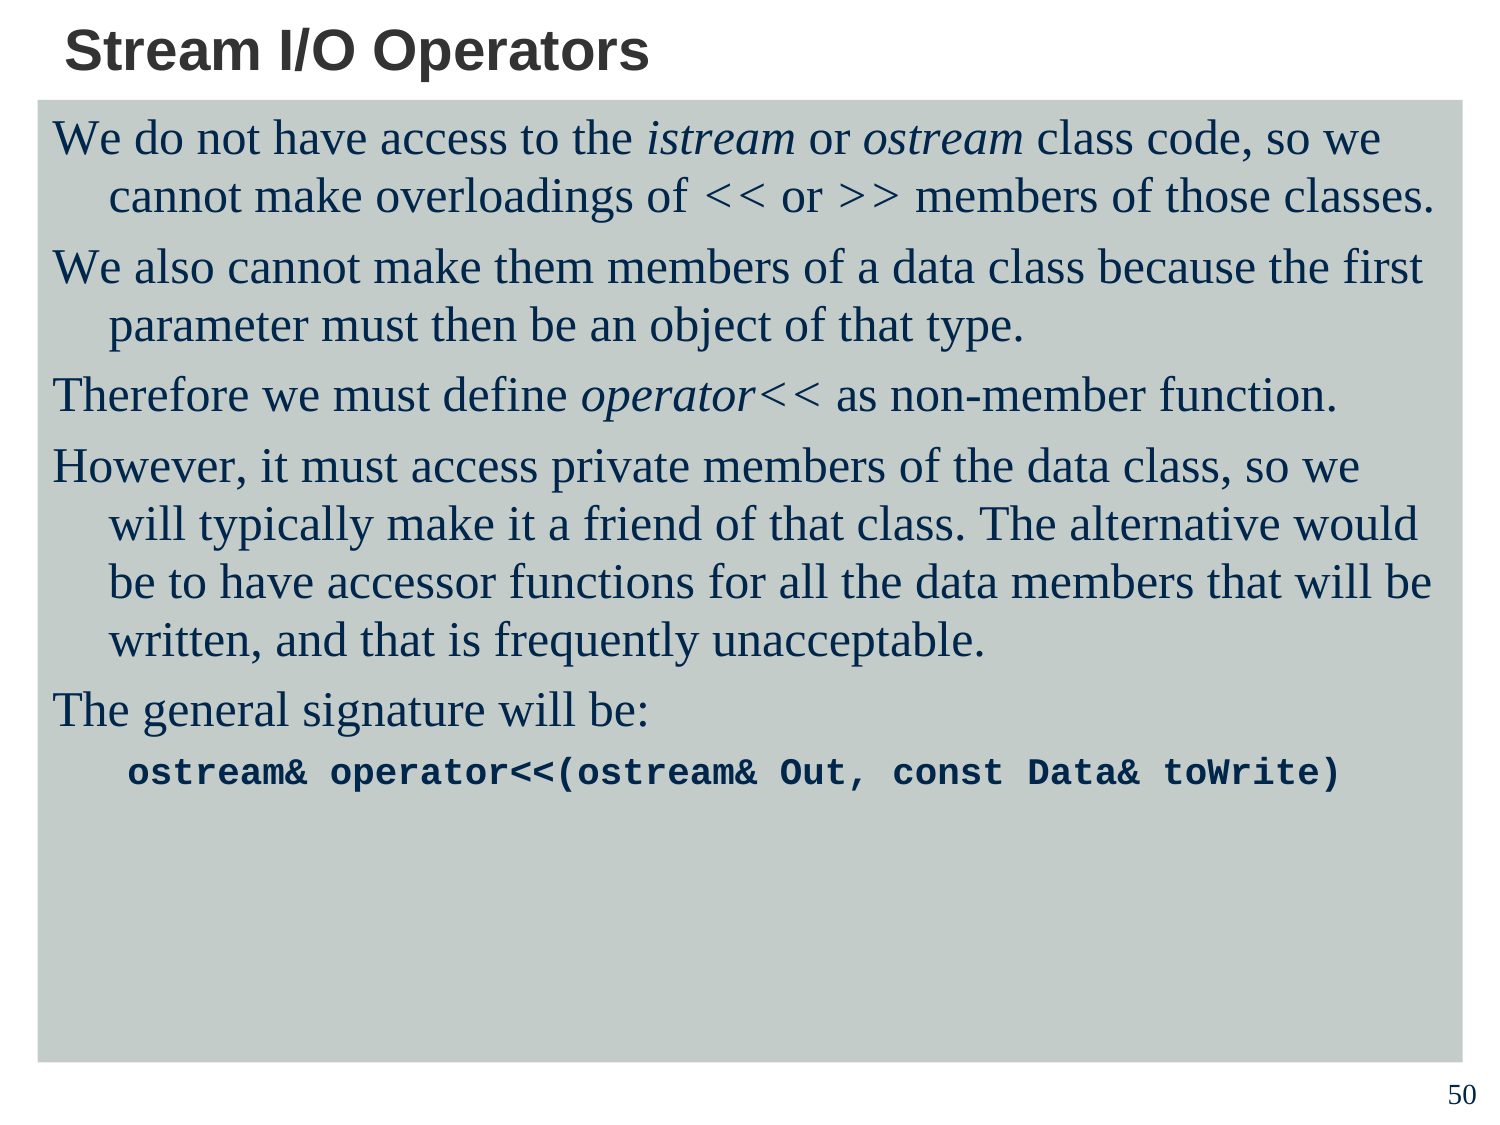

# Stream I/O Operators
We do not have access to the istream or ostream class code, so we cannot make overloadings of << or >> members of those classes.
We also cannot make them members of a data class because the first parameter must then be an object of that type.
Therefore we must define operator<< as non-member function.
However, it must access private members of the data class, so we will typically make it a friend of that class. The alternative would be to have accessor functions for all the data members that will be written, and that is frequently unacceptable.
The general signature will be:
ostream& operator<<(ostream& Out, const Data& toWrite)